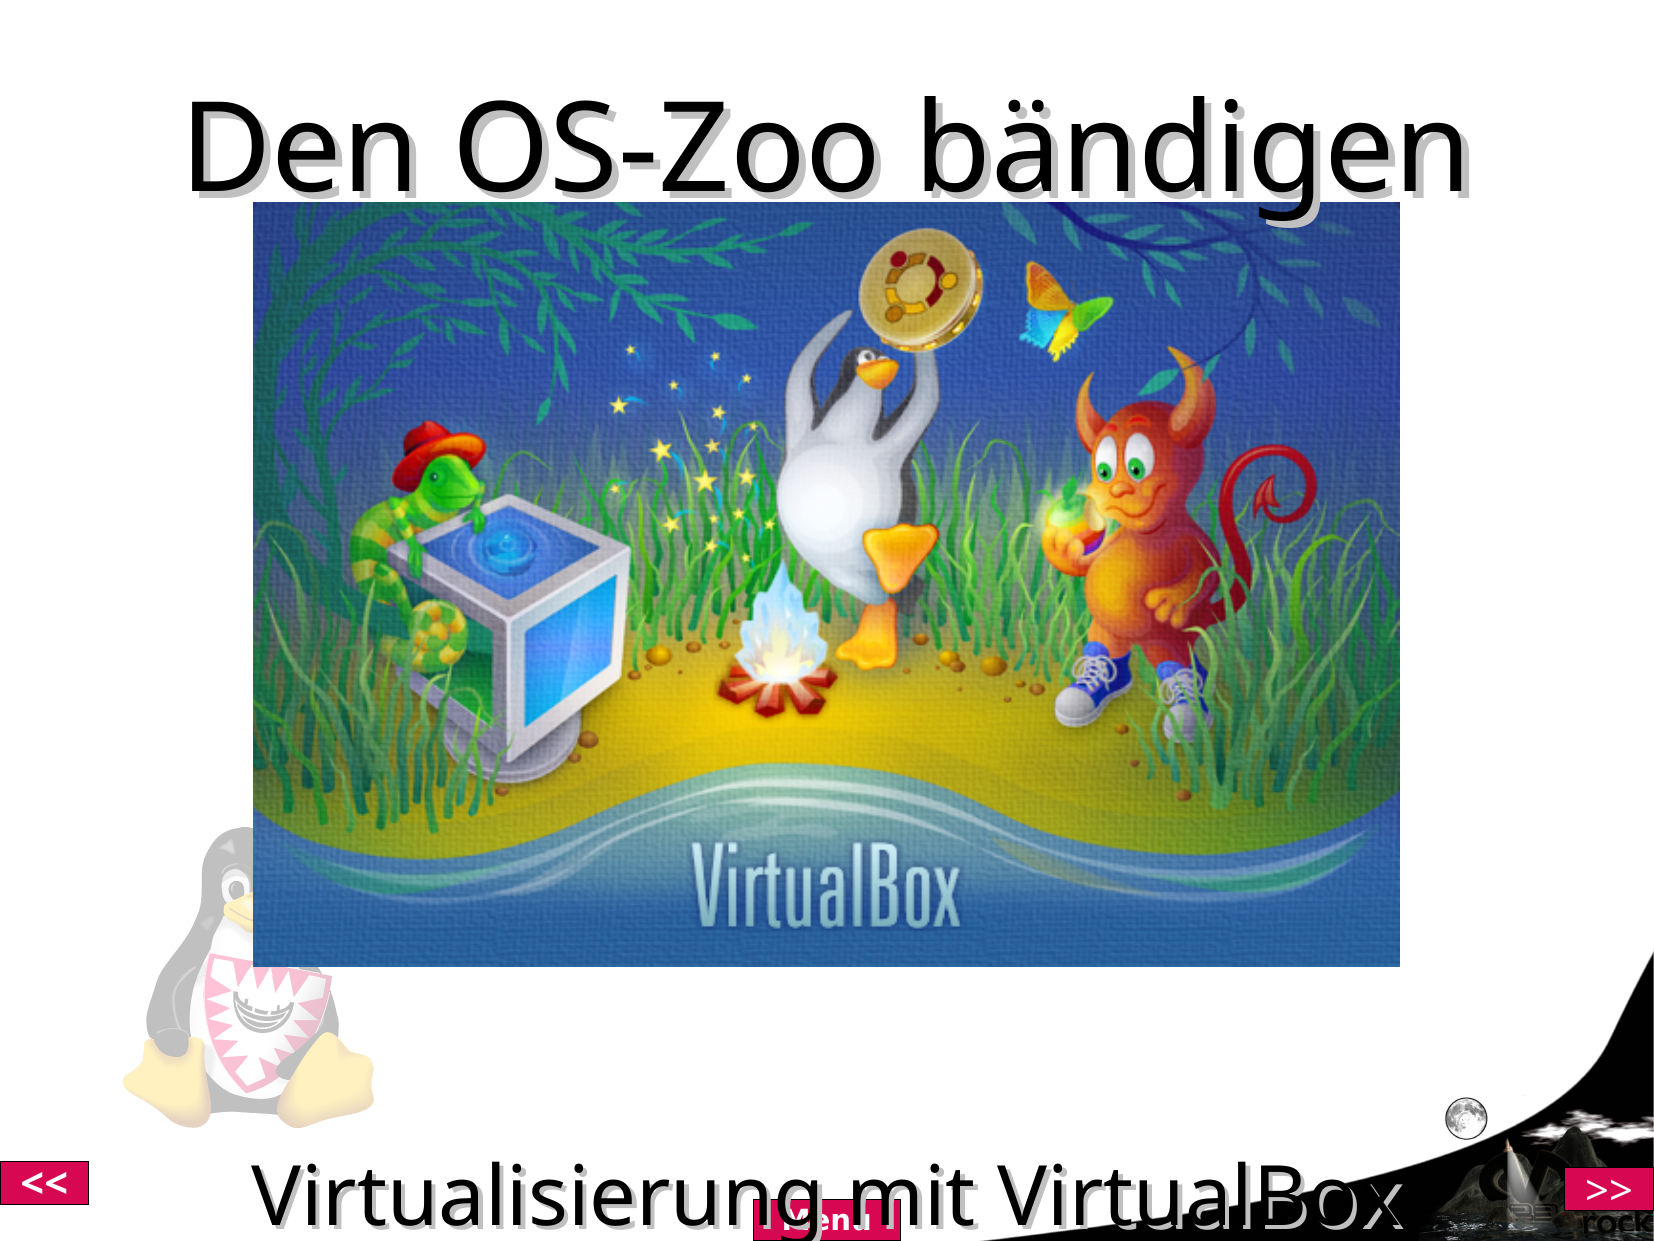

Den OS-Zoo bändigen
Virtualisierung mit VirtualBox
Hauke Goos-Habermann